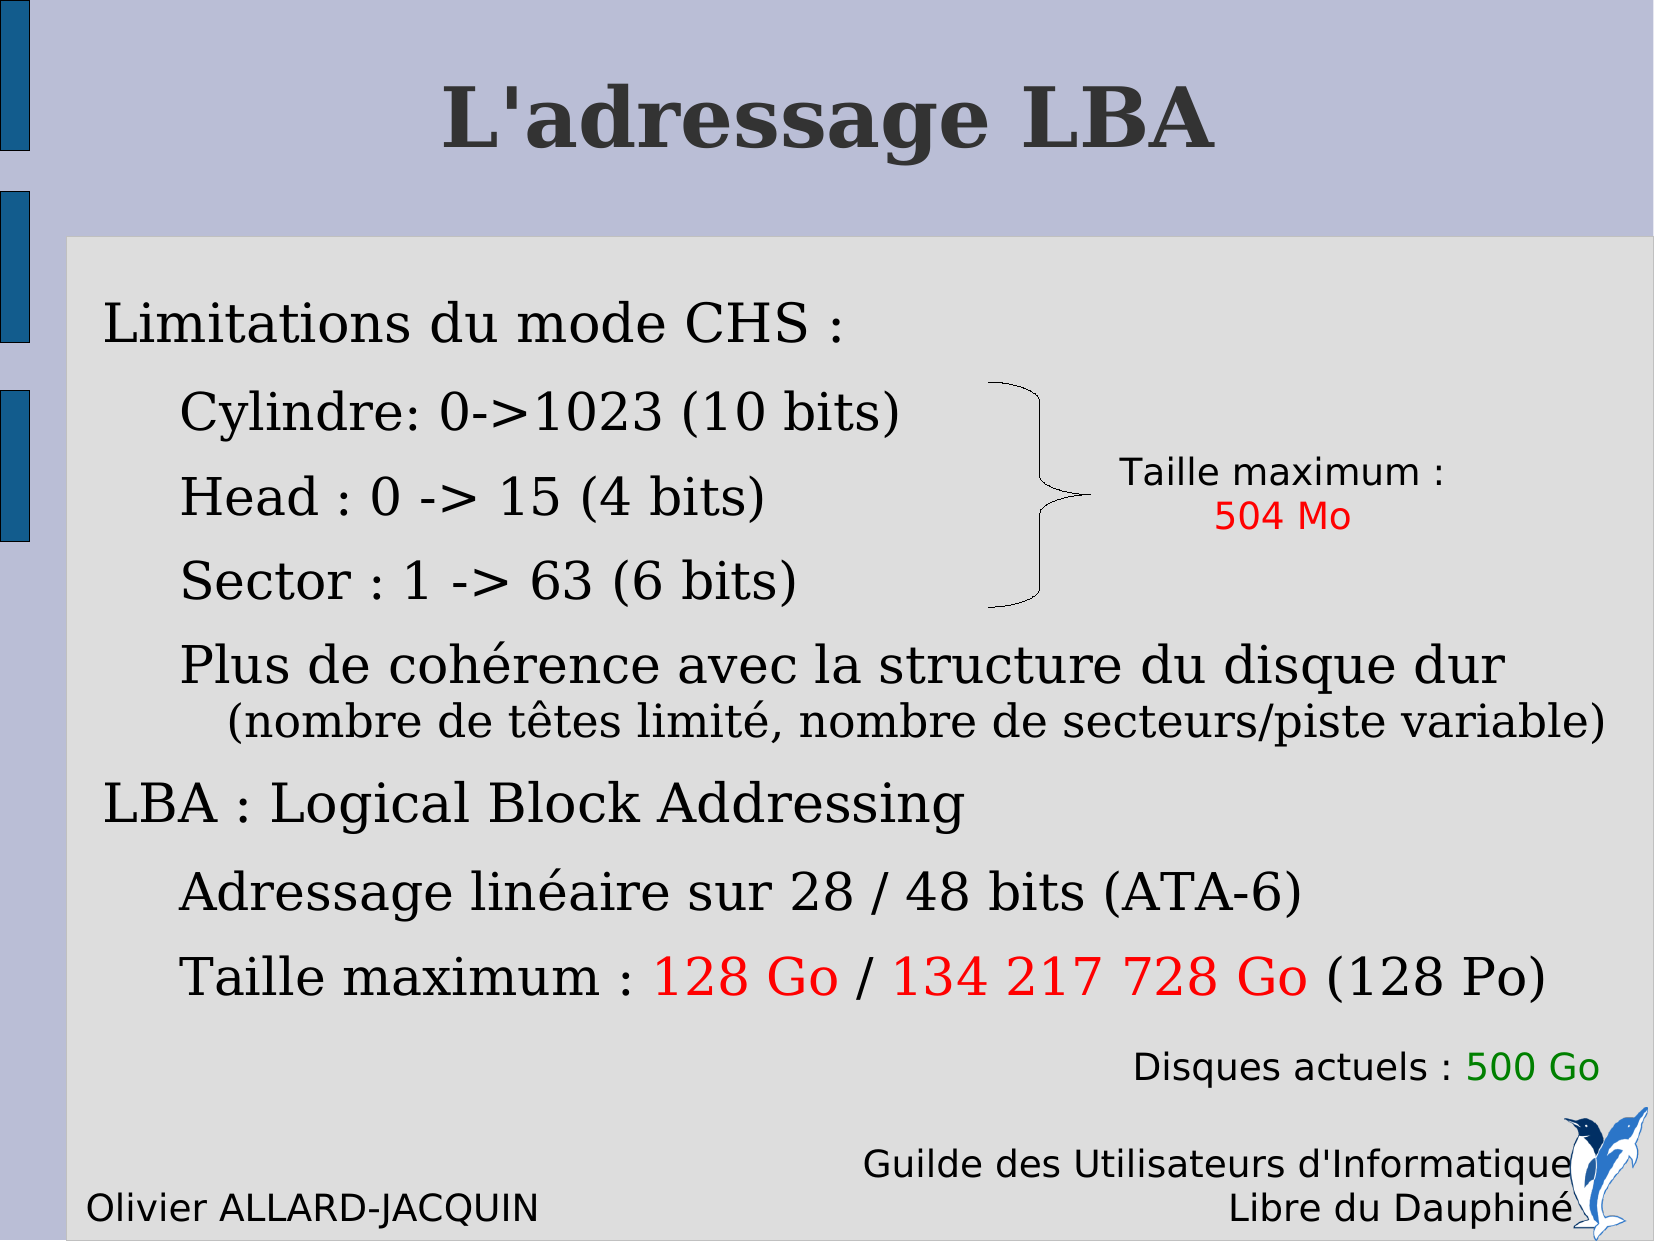

# L'adressage LBA
Limitations du mode CHS :
Cylindre: 0->1023 (10 bits)
Head : 0 -> 15 (4 bits)
Sector : 1 -> 63 (6 bits)
Plus de cohérence avec la structure du disque dur (nombre de têtes limité, nombre de secteurs/piste variable)
LBA : Logical Block Addressing
Adressage linéaire sur 28 / 48 bits (ATA-6)
Taille maximum : 128 Go / 134 217 728 Go (128 Po)
Taille maximum :
504 Mo
Disques actuels : 500 Go